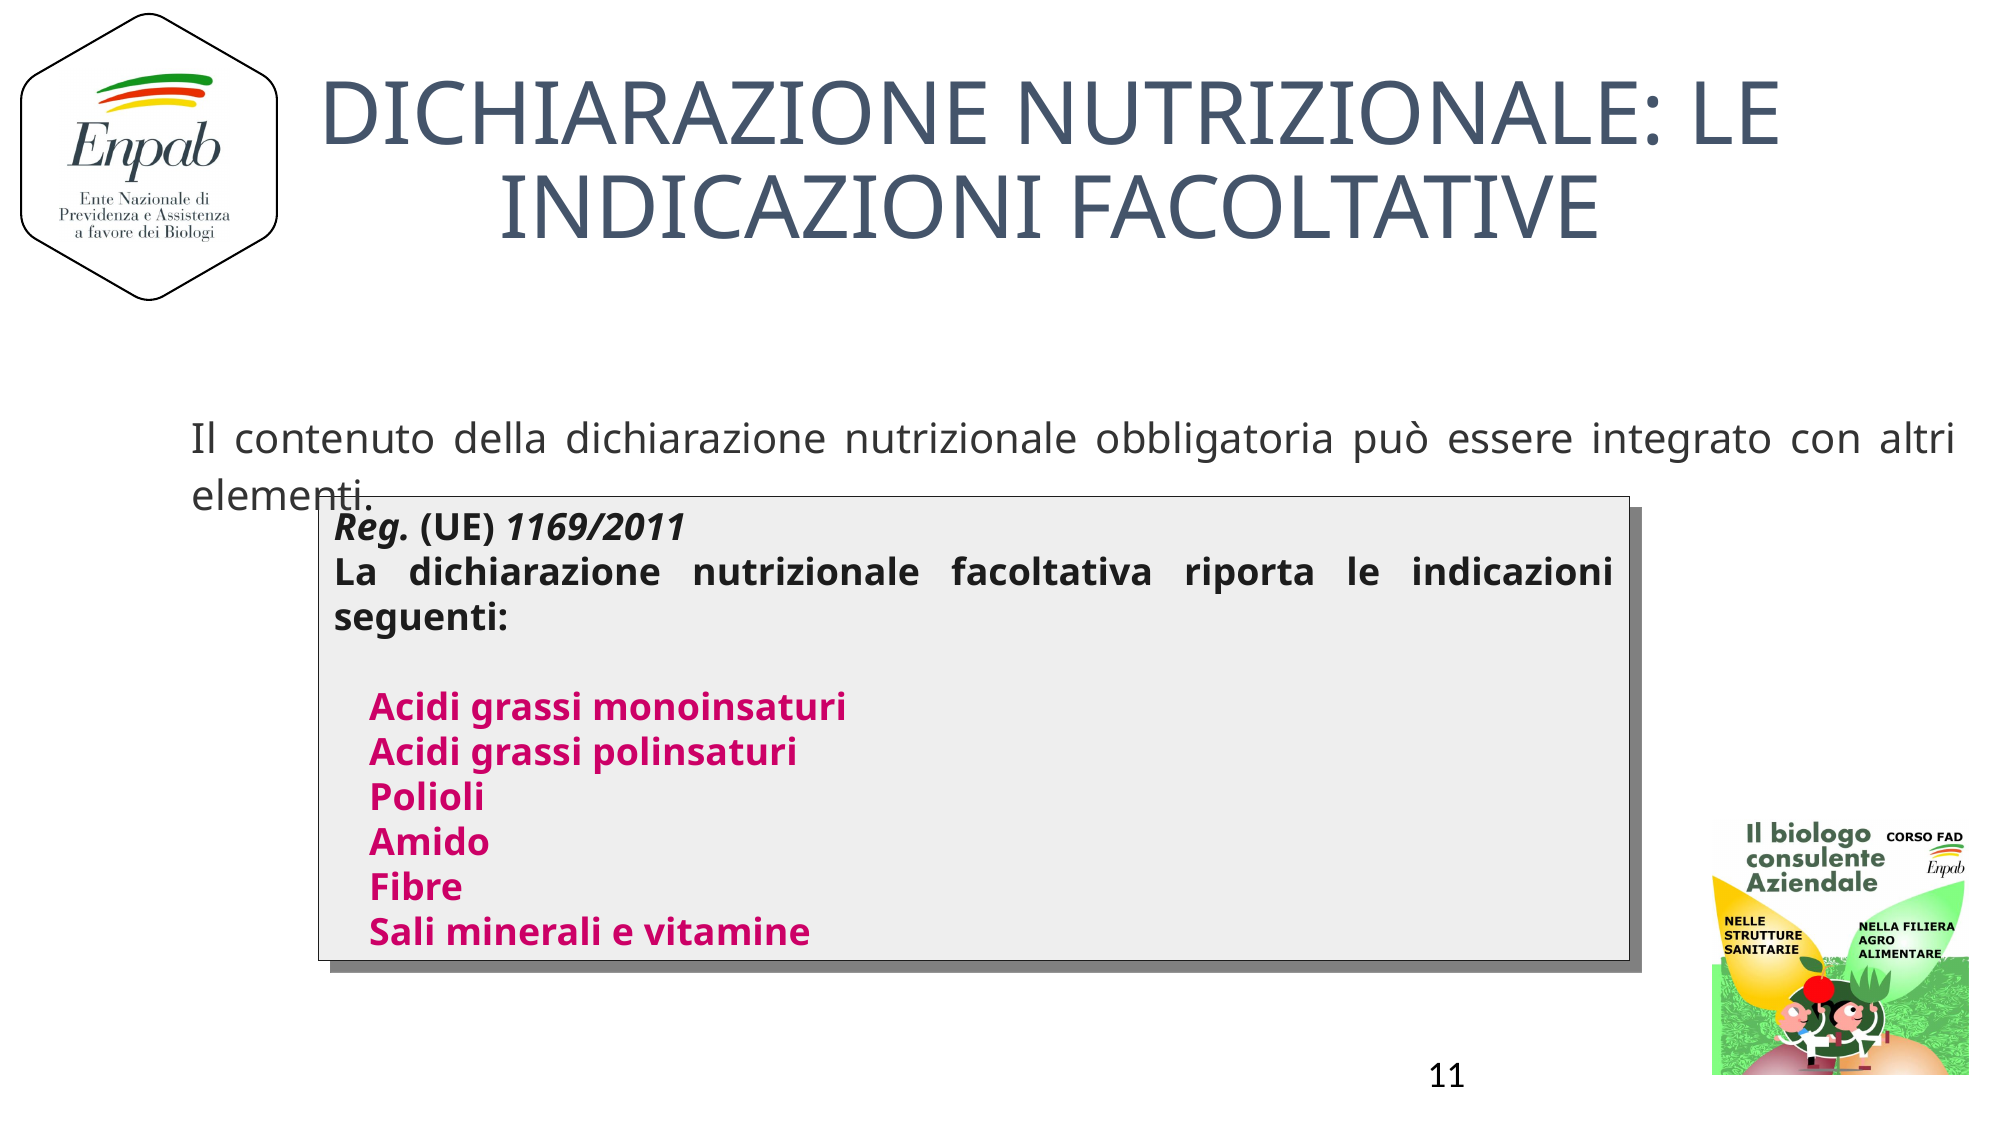

DICHIARAZIONE NUTRIZIONALE: LE INDICAZIONI FACOLTATIVE
Il contenuto della dichiarazione nutrizionale obbligatoria può essere integrato con altri elementi.
Reg. (UE) 1169/2011
La dichiarazione nutrizionale facoltativa riporta le indicazioni seguenti:
Acidi grassi monoinsaturi
Acidi grassi polinsaturi
Polioli
Amido
Fibre
Sali minerali e vitamine
11